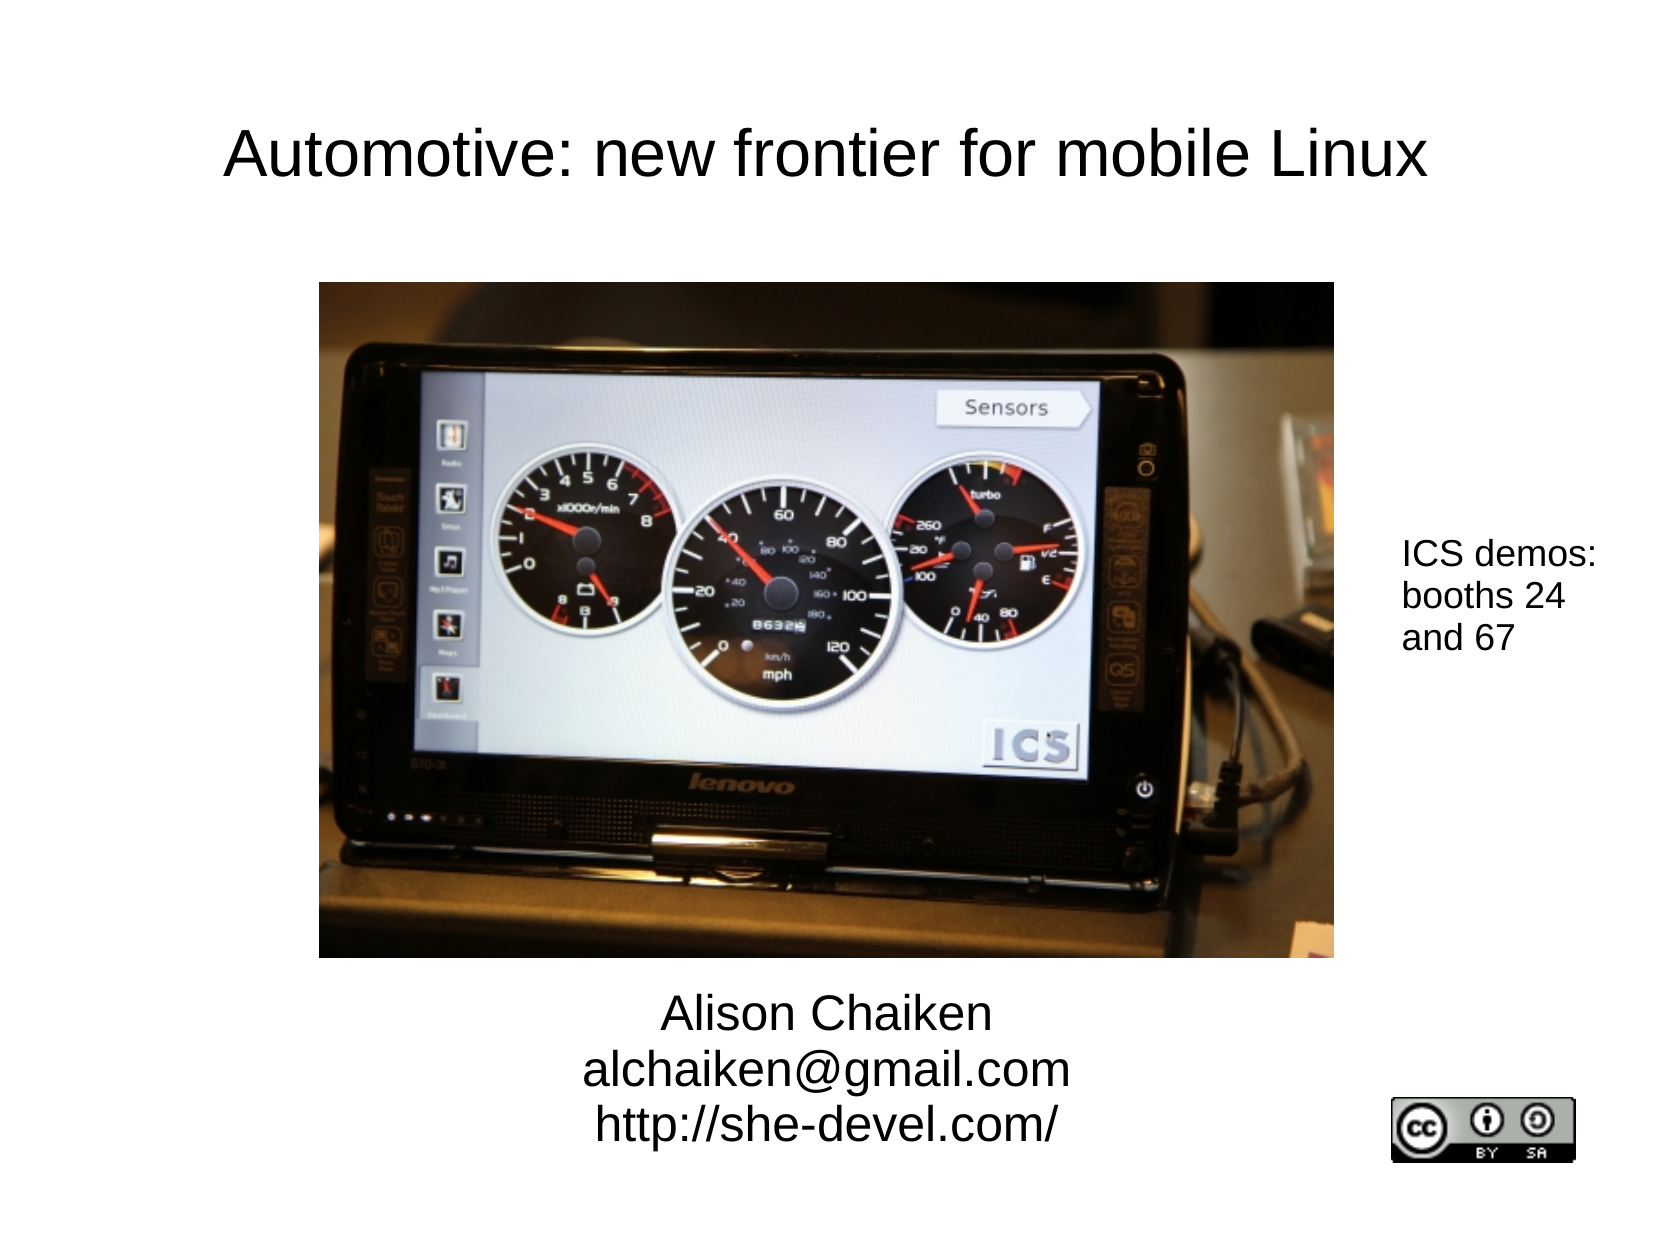

# Automotive: new frontier for mobile Linux
ICS demos:
booths 24
and 67
Alison Chaiken
alchaiken@gmail.com
http://she-devel.com/